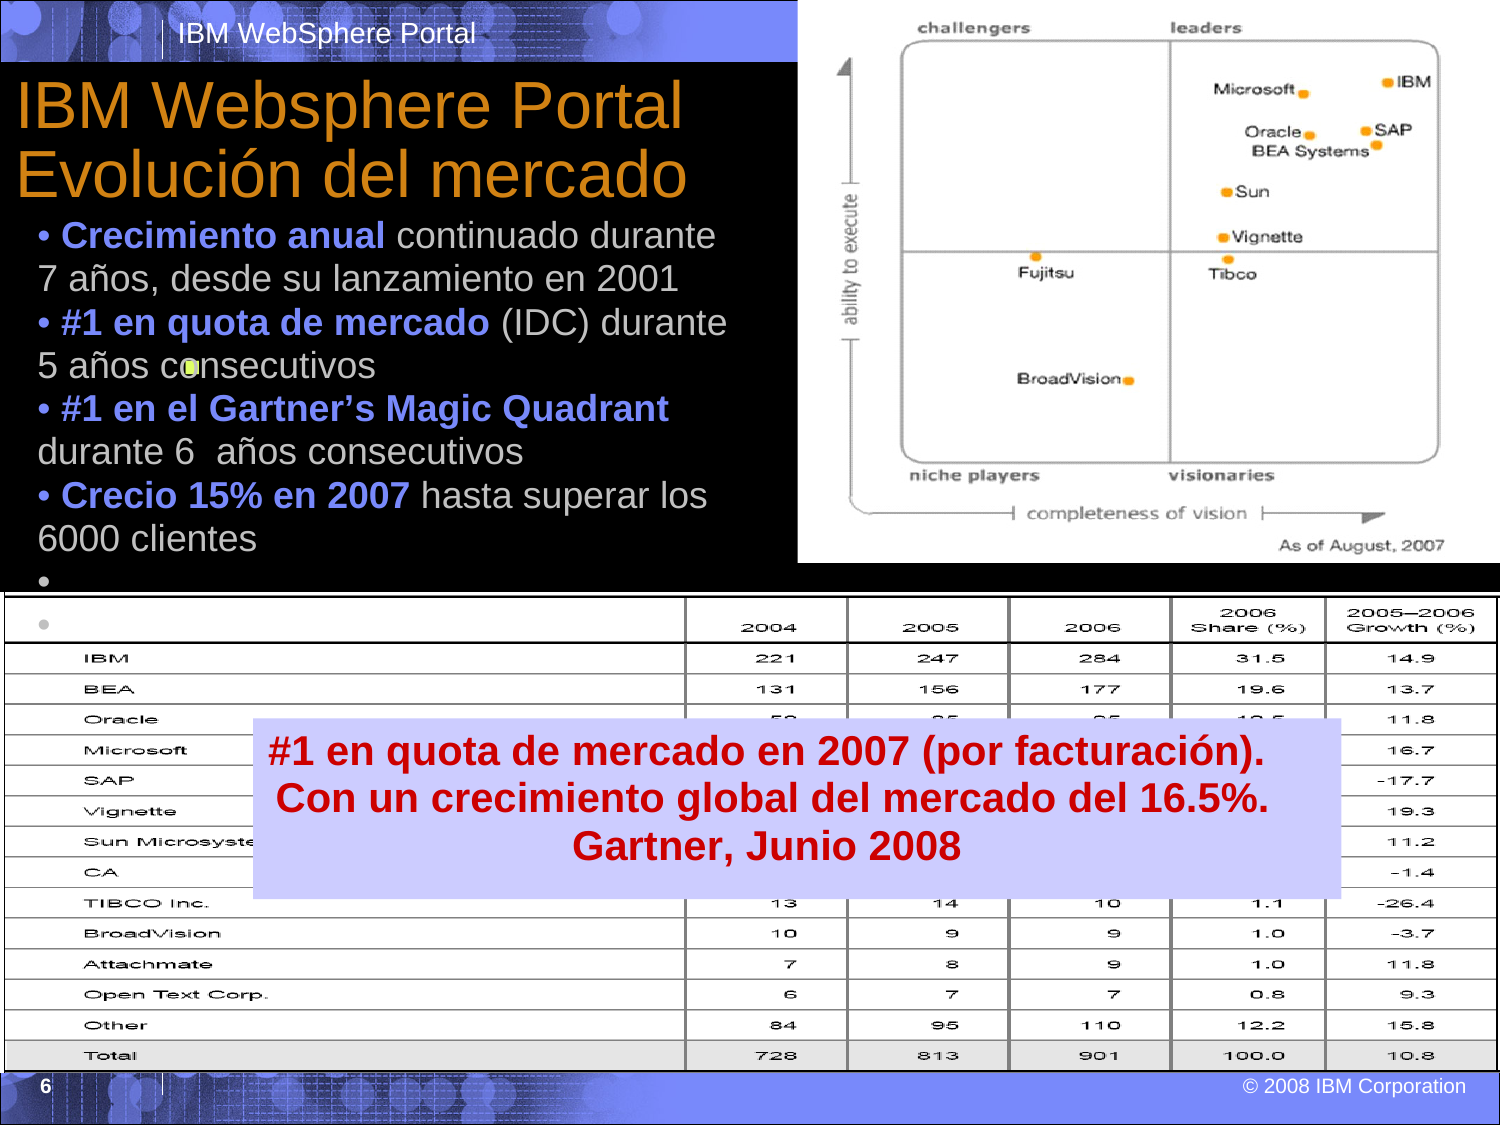

# IBM Websphere Portal Evolución del mercado
 Crecimiento anual continuado durante 7 años, desde su lanzamiento en 2001
 #1 en quota de mercado (IDC) durante 5 años consecutivos
 #1 en el Gartner’s Magic Quadrant durante 6 años consecutivos
 Crecio 15% en 2007 hasta superar los 6000 clientes
#1 en quota de mercado en 2007 (por facturación).
Con un crecimiento global del mercado del 16.5%.
Gartner, Junio 2008
6